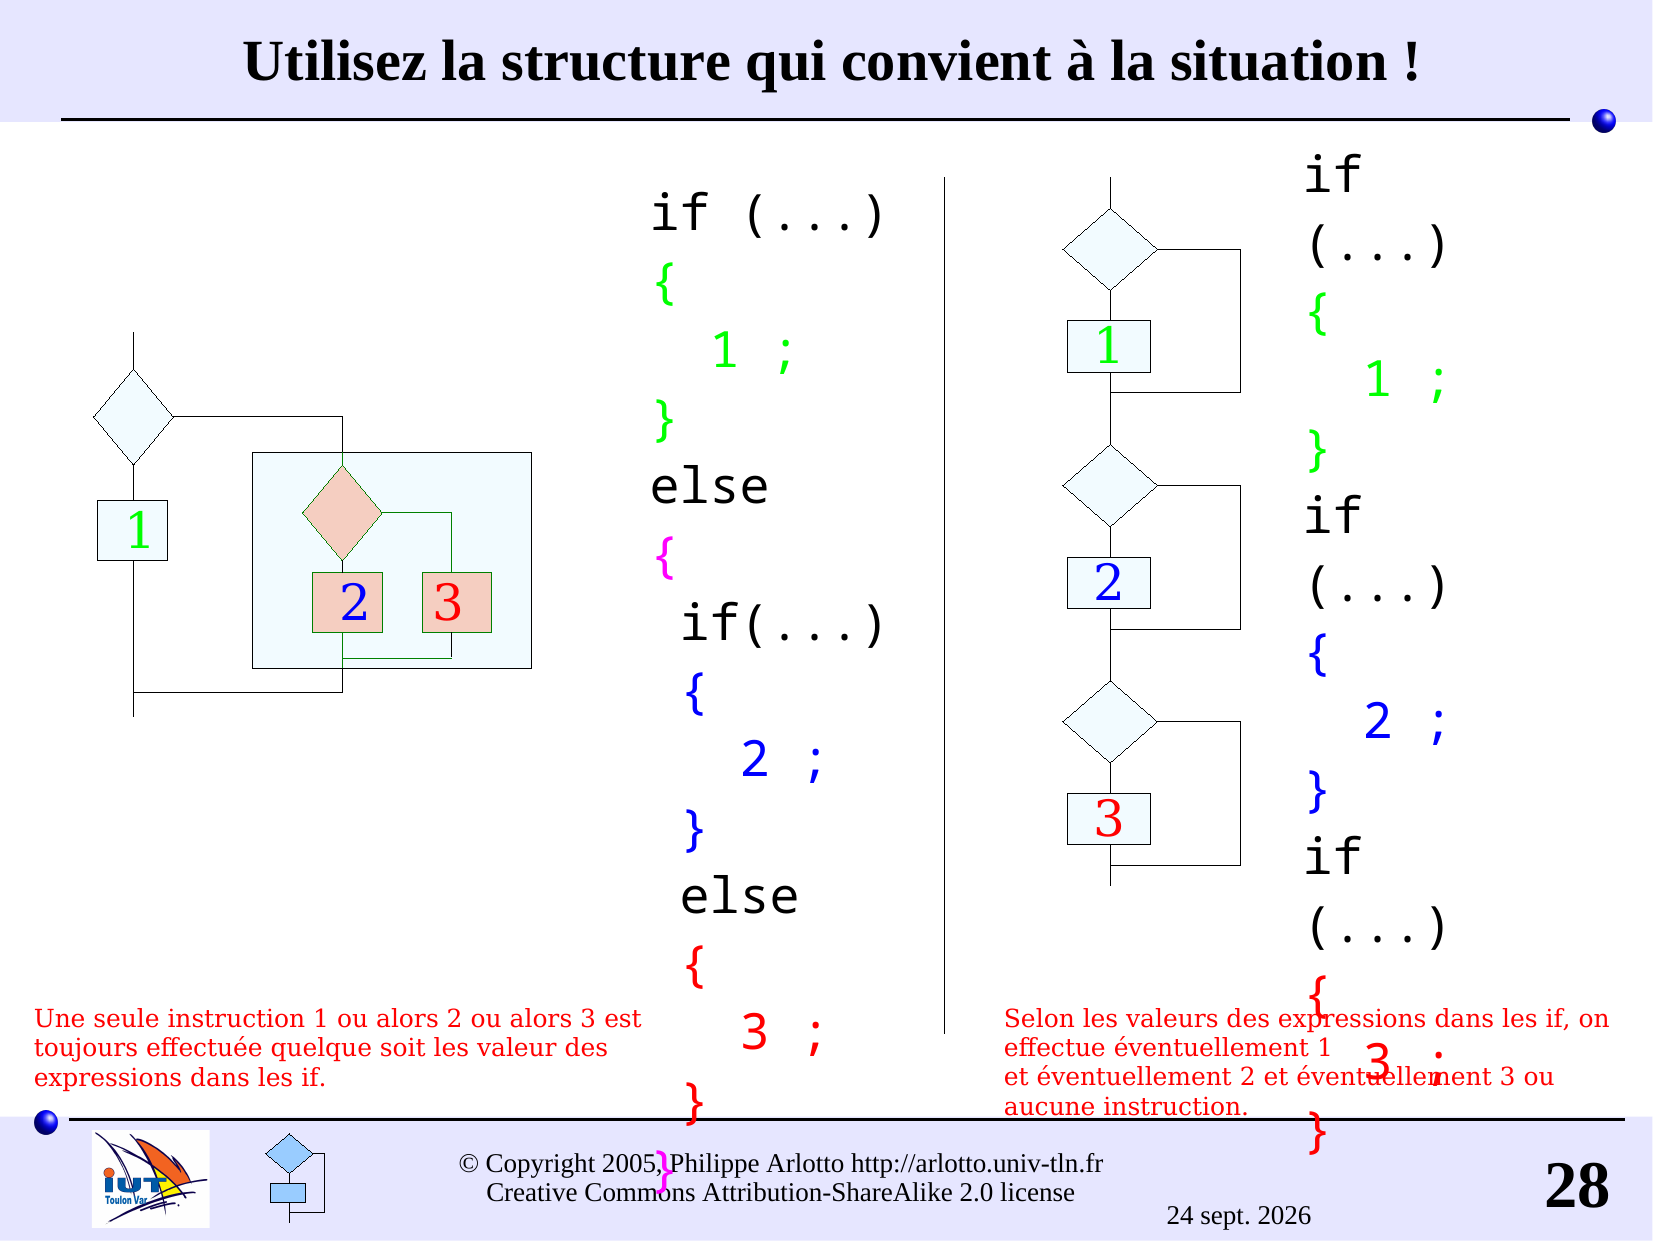

# Utilisez la structure qui convient à la situation !
if (...)
{
 1 ;
}
if (...)
{
 2 ;
}
if (...)
{
 3 ;
}
if (...)
{
 1 ;
}
else
{
 if(...)
 {
 2 ;
 }
 else
 {
 3 ;
 }
}
1
2
3
 1
 2
3
Selon les valeurs des expressions dans les if, on effectue éventuellement 1
et éventuellement 2 et éventuellement 3 ou aucune instruction.
Une seule instruction 1 ou alors 2 ou alors 3 est toujours effectuée quelque soit les valeur des expressions dans les if.